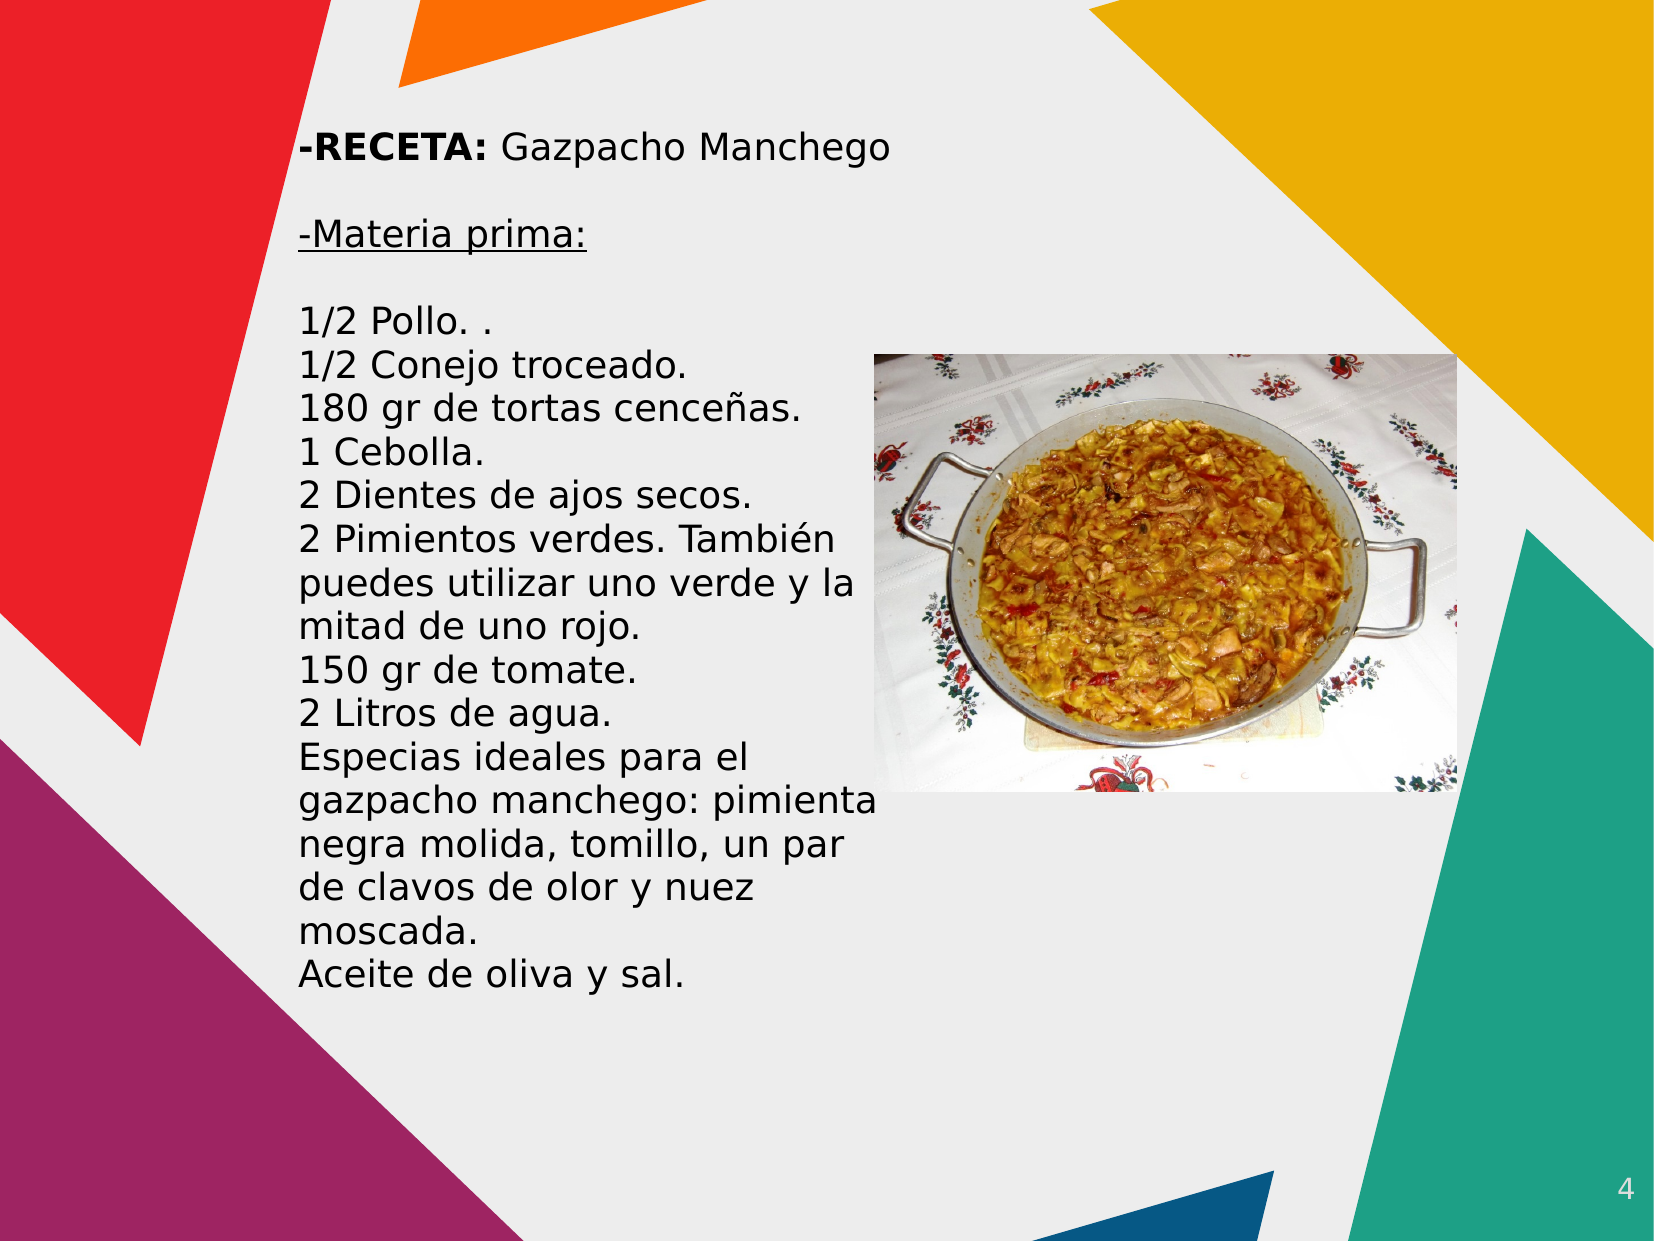

-RECETA: Gazpacho Manchego
-Materia prima:
1/2 Pollo. .
1/2 Conejo troceado.
180 gr de tortas cenceñas.
1 Cebolla.
2 Dientes de ajos secos.
2 Pimientos verdes. También puedes utilizar uno verde y la mitad de uno rojo.
150 gr de tomate.
2 Litros de agua.
Especias ideales para el gazpacho manchego: pimienta negra molida, tomillo, un par de clavos de olor y nuez moscada.
Aceite de oliva y sal.
4